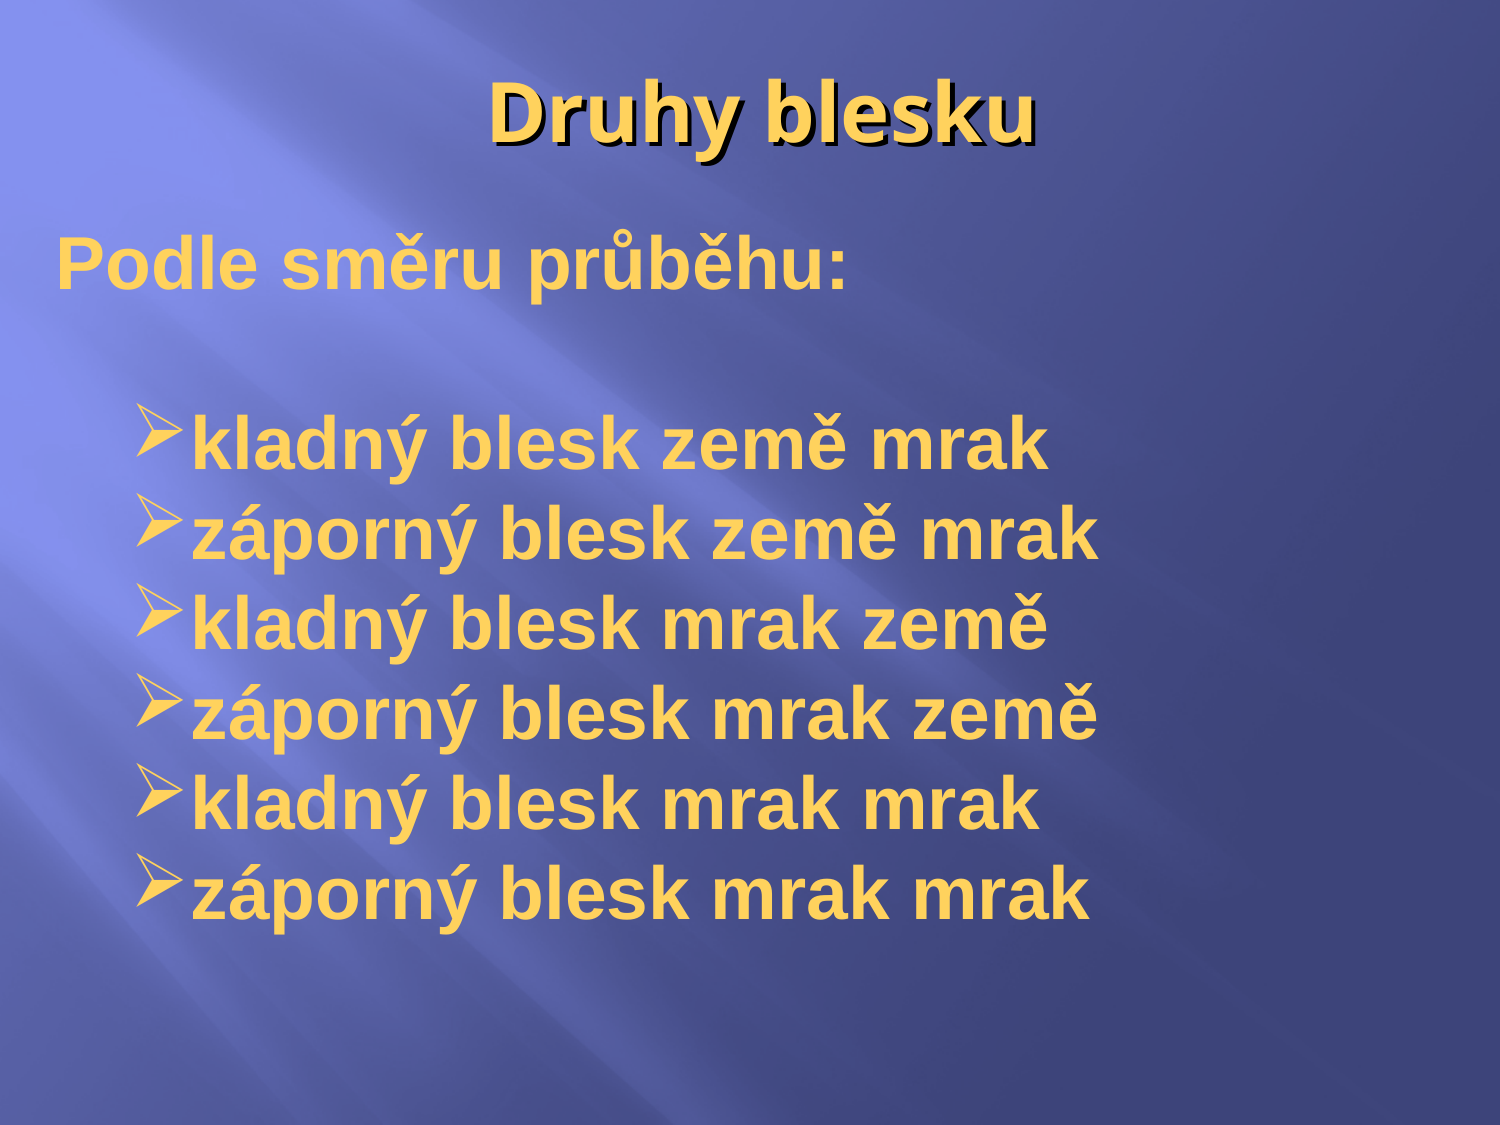

# Druhy blesku
Podle směru průběhu:
kladný blesk země mrak
záporný blesk země mrak
kladný blesk mrak země
záporný blesk mrak země
kladný blesk mrak mrak
záporný blesk mrak mrak